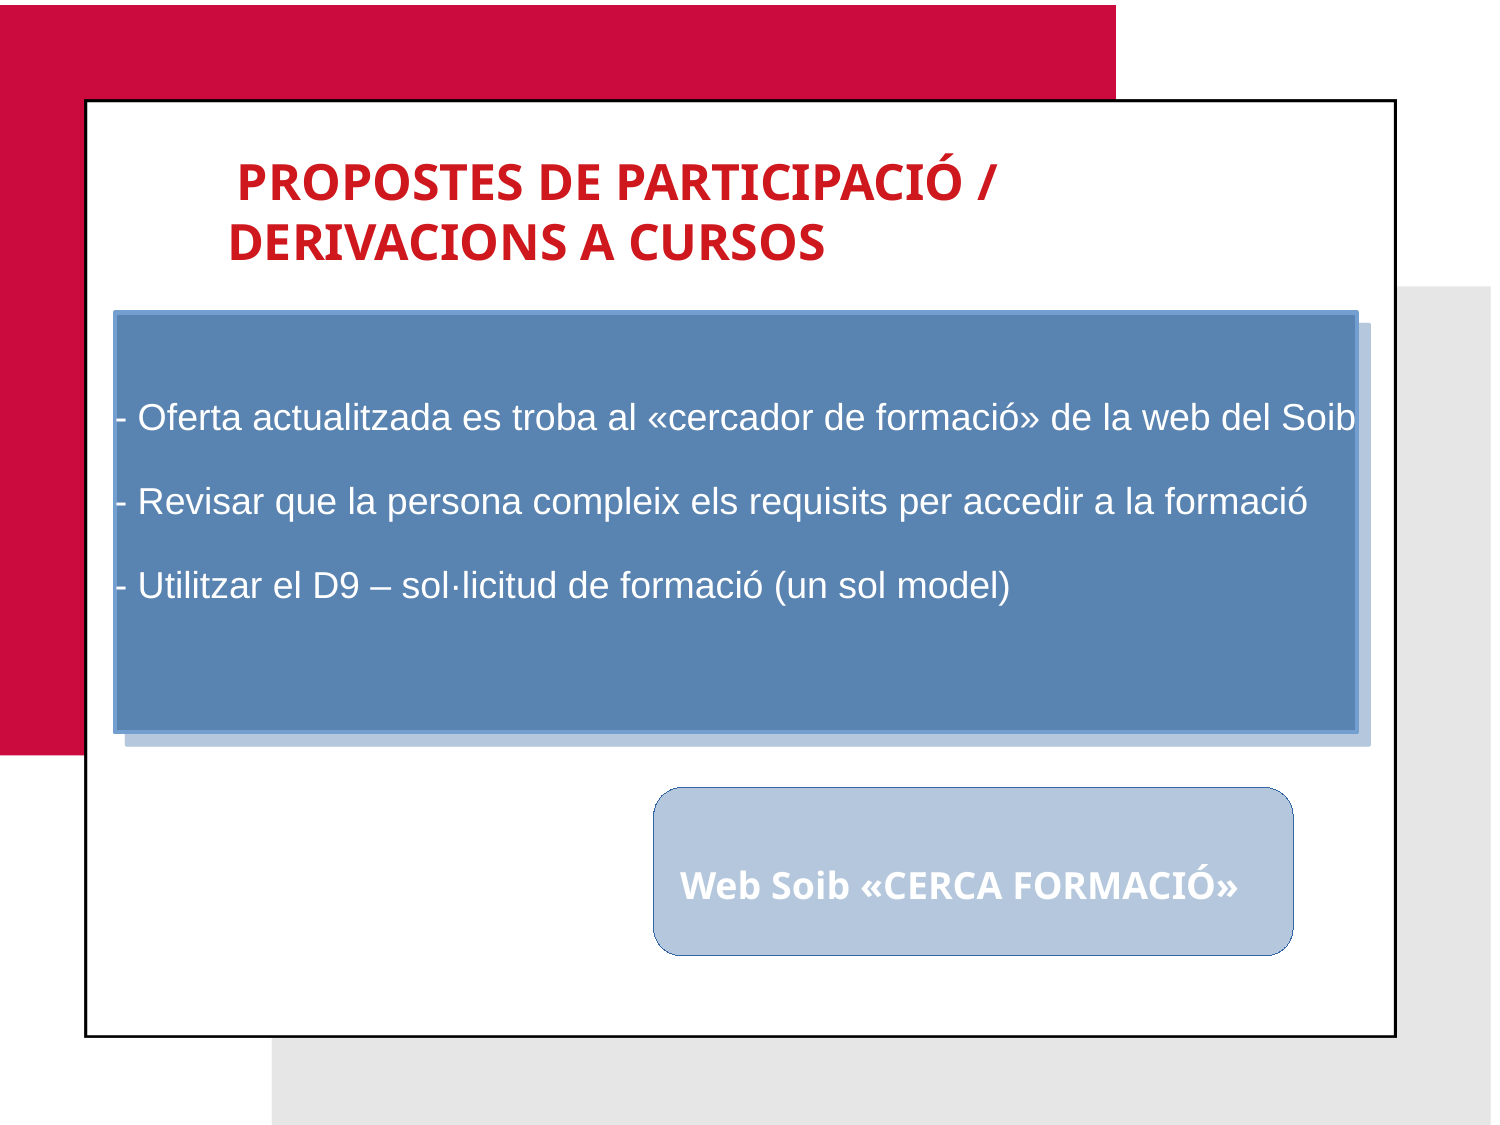

PROPOSTES DE PARTICIPACIÓ / DERIVACIONS A CURSOS
- Oferta actualitzada es troba al «cercador de formació» de la web del Soib
- Revisar que la persona compleix els requisits per accedir a la formació
- Utilitzar el D9 – sol·licitud de formació (un sol model)
 Web Soib «CERCA FORMACIÓ»